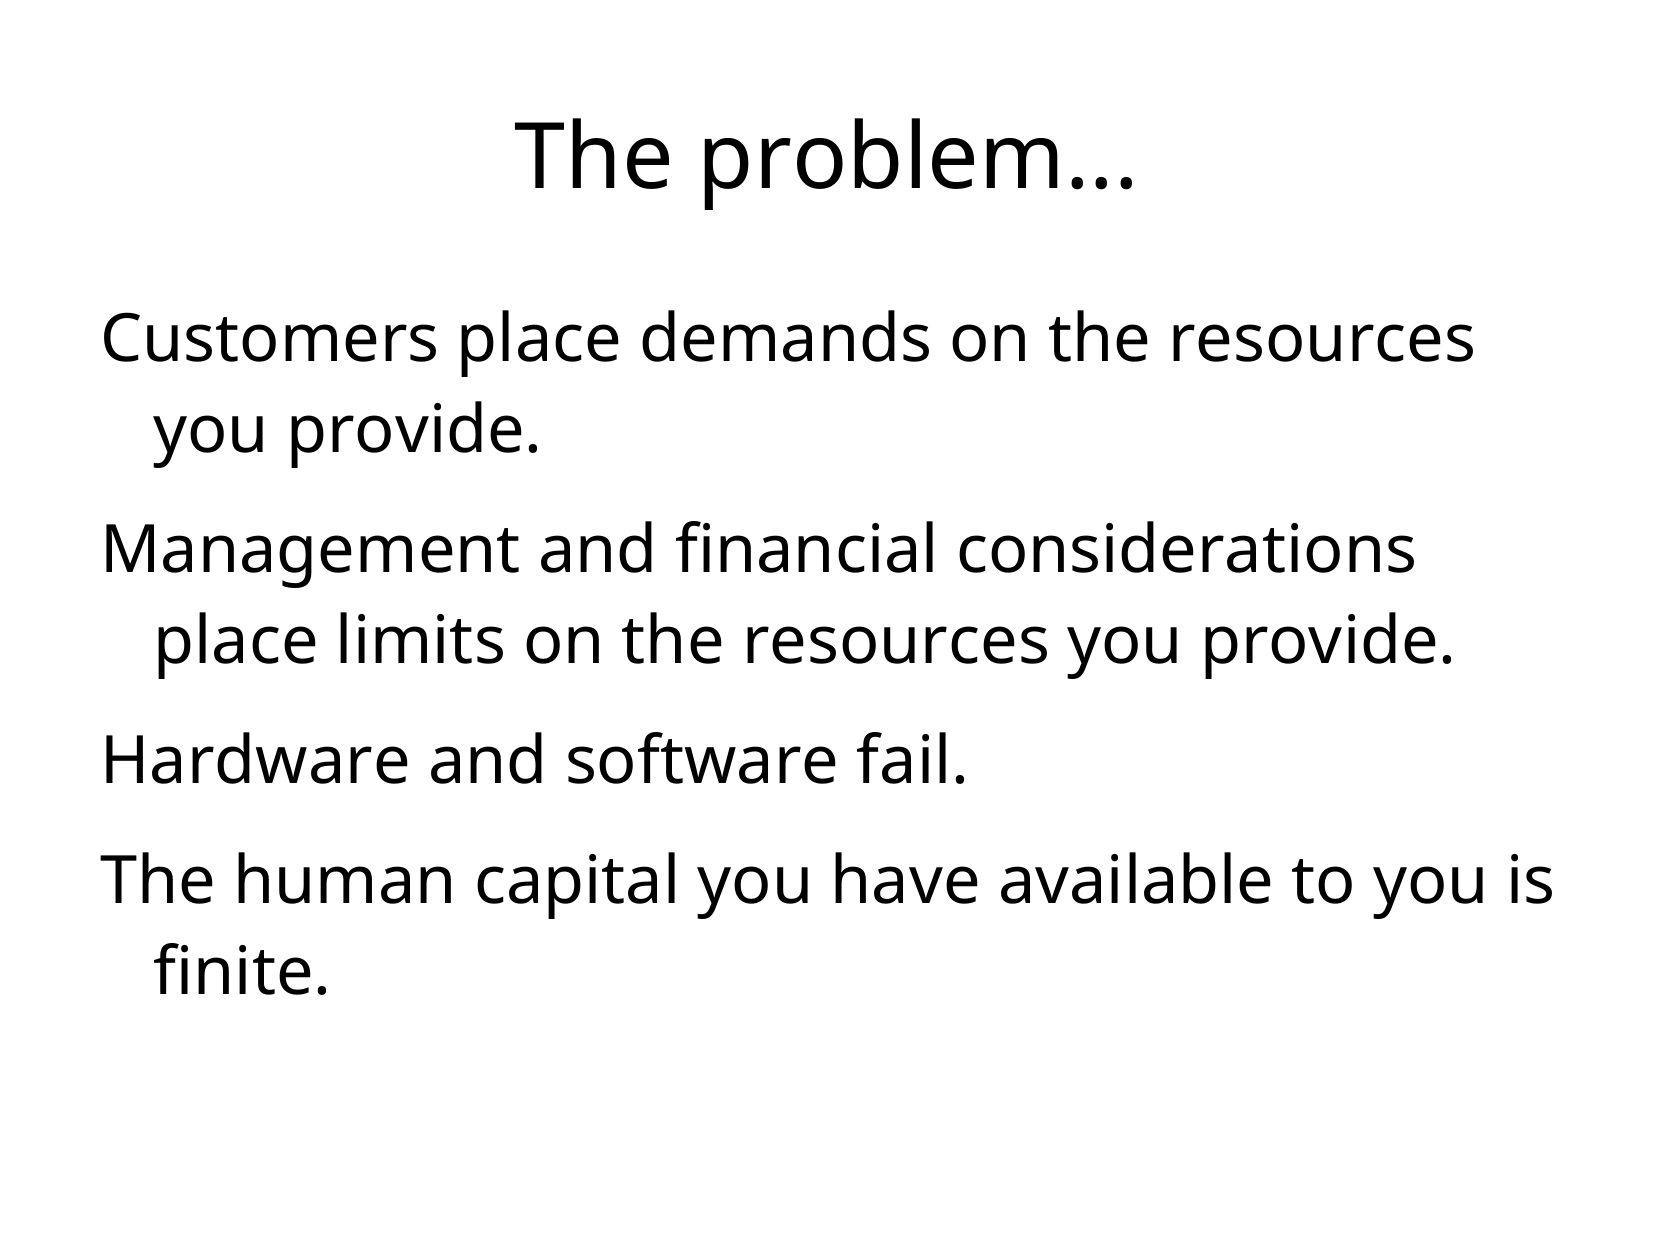

# The problem...
Customers place demands on the resources you provide.
Management and financial considerations place limits on the resources you provide.
Hardware and software fail.
The human capital you have available to you is finite.